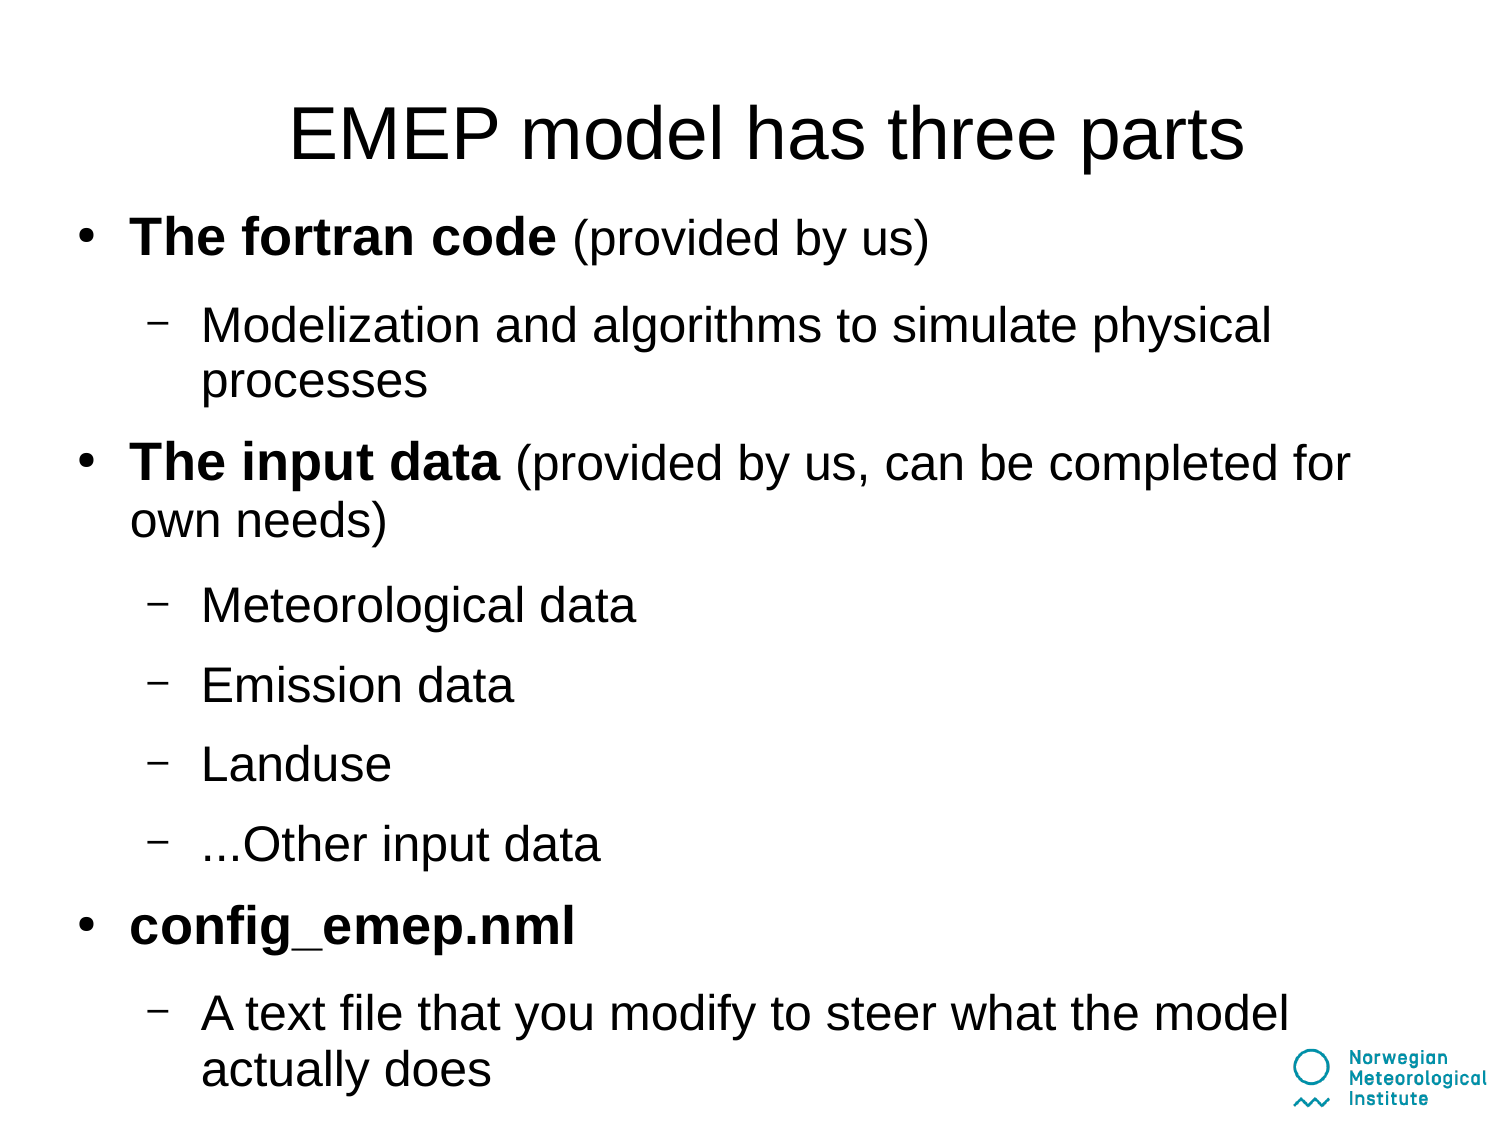

# EMEP model has three parts
The fortran code (provided by us)
Modelization and algorithms to simulate physical processes
The input data (provided by us, can be completed for own needs)
Meteorological data
Emission data
Landuse
...Other input data
config_emep.nml
A text file that you modify to steer what the model actually does